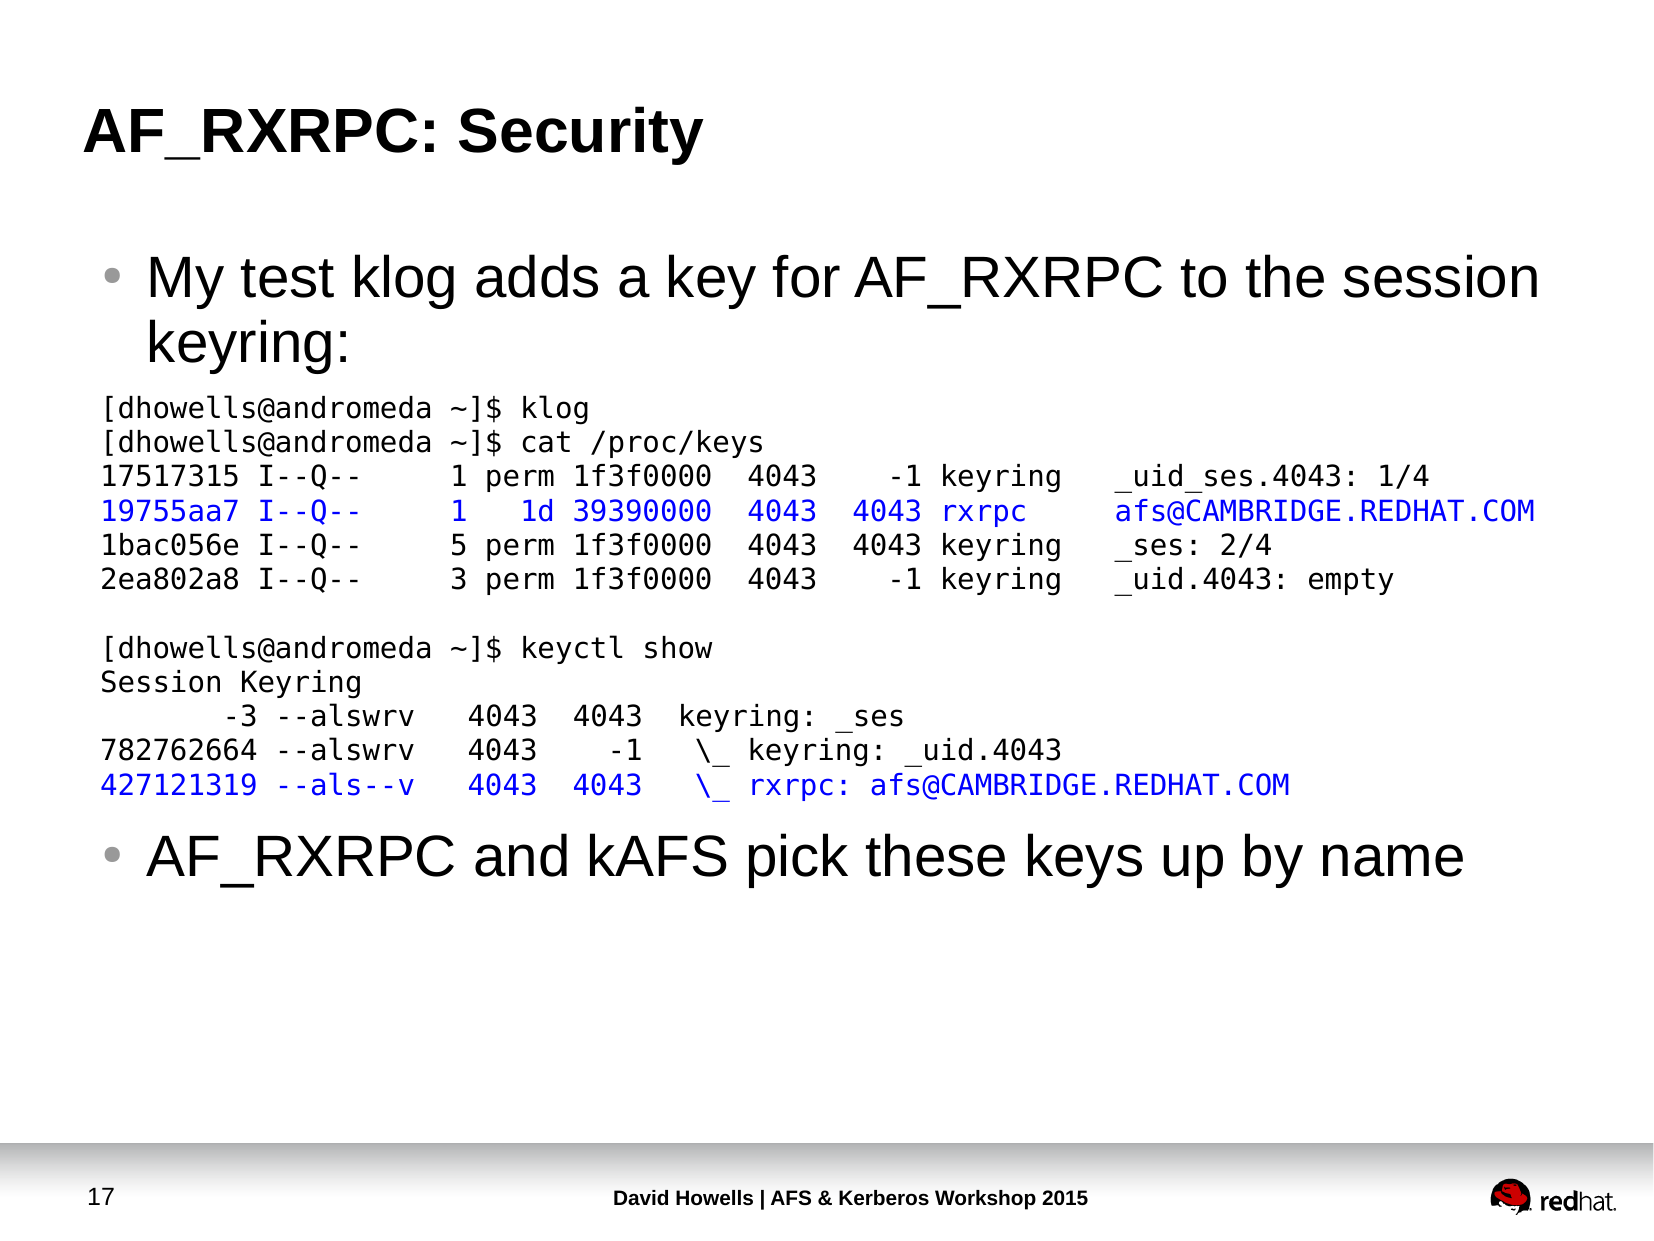

# AF_RXRPC: Security
My test klog adds a key for AF_RXRPC to the session keyring:
[dhowells@andromeda ~]$ klog
[dhowells@andromeda ~]$ cat /proc/keys
17517315 I--Q-- 1 perm 1f3f0000 4043 -1 keyring _uid_ses.4043: 1/4
19755aa7 I--Q-- 1 1d 39390000 4043 4043 rxrpc afs@CAMBRIDGE.REDHAT.COM
1bac056e I--Q-- 5 perm 1f3f0000 4043 4043 keyring _ses: 2/4
2ea802a8 I--Q-- 3 perm 1f3f0000 4043 -1 keyring _uid.4043: empty
[dhowells@andromeda ~]$ keyctl show
Session Keyring
 -3 --alswrv 4043 4043 keyring: _ses
782762664 --alswrv 4043 -1 \_ keyring: _uid.4043
427121319 --als--v 4043 4043 \_ rxrpc: afs@CAMBRIDGE.REDHAT.COM
AF_RXRPC and kAFS pick these keys up by name